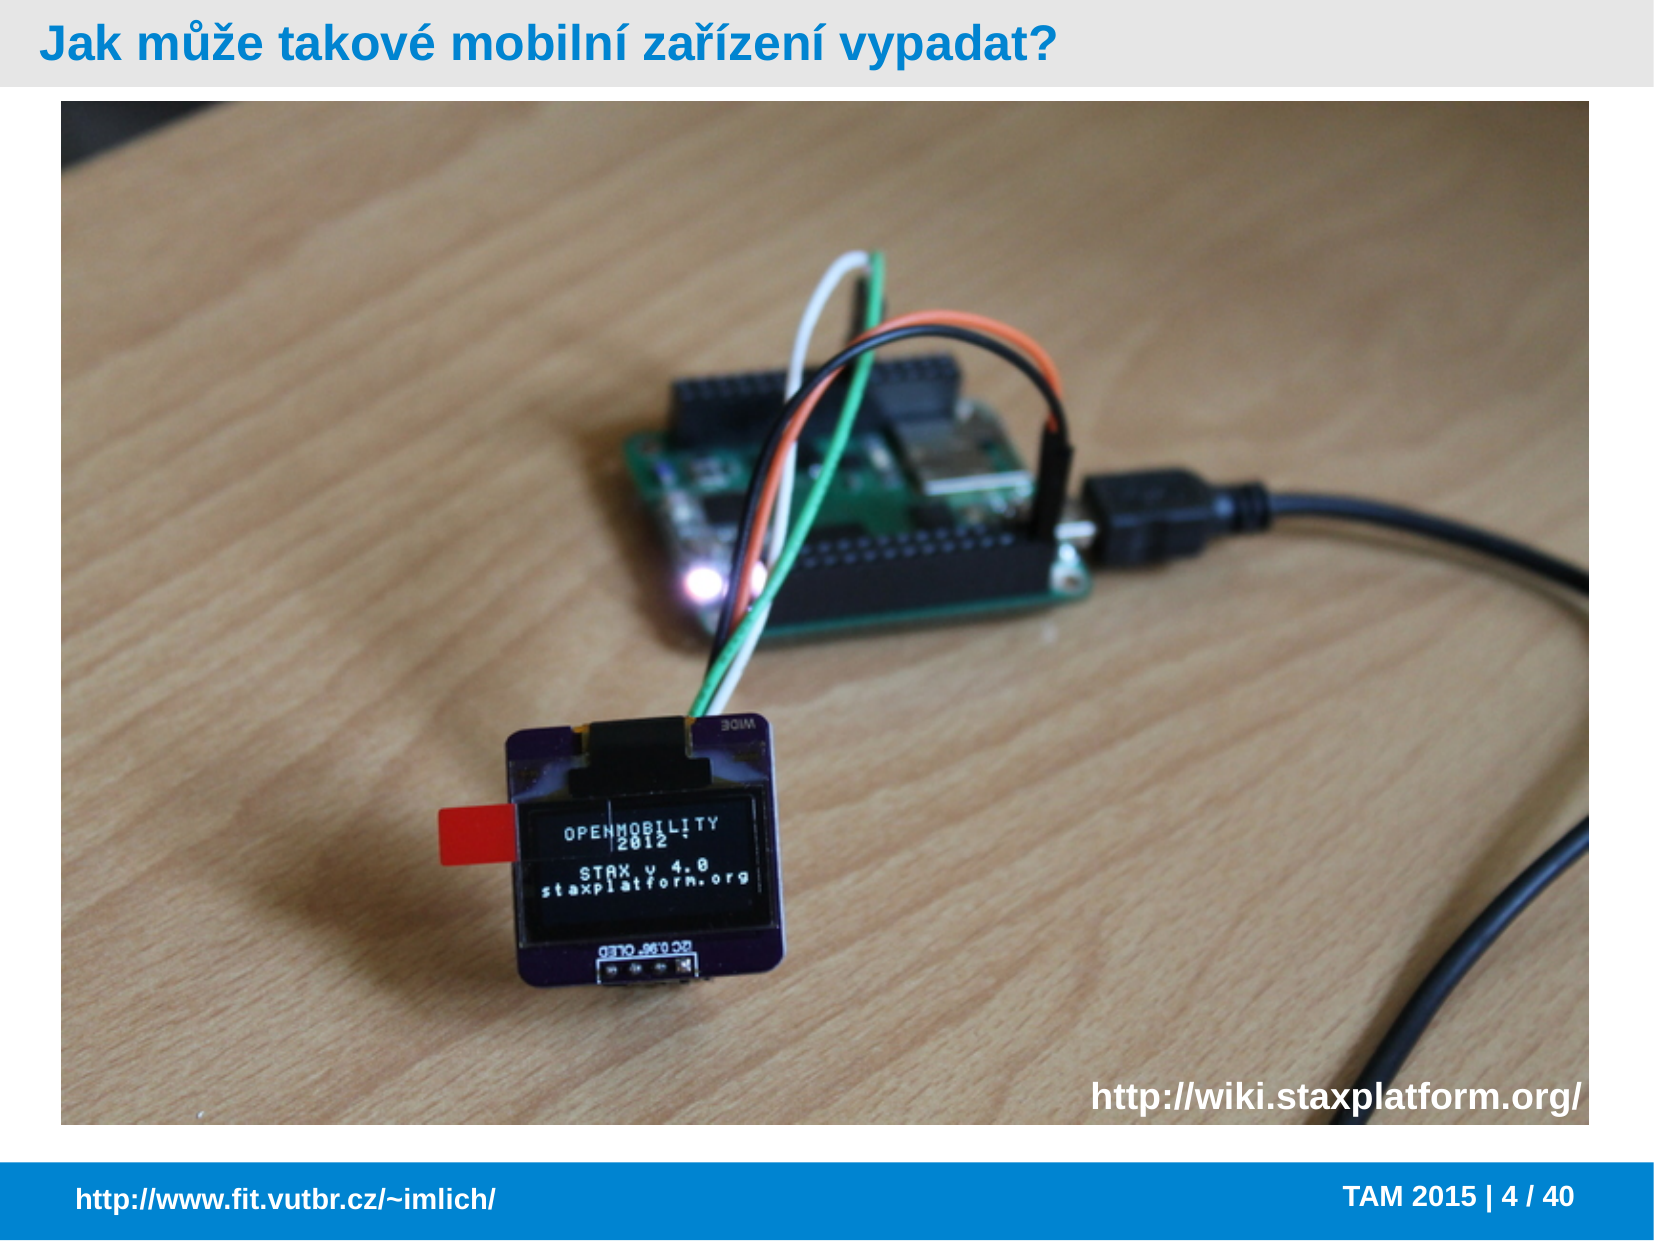

# Jak může takové mobilní zařízení vypadat?
http://wiki.staxplatform.org/